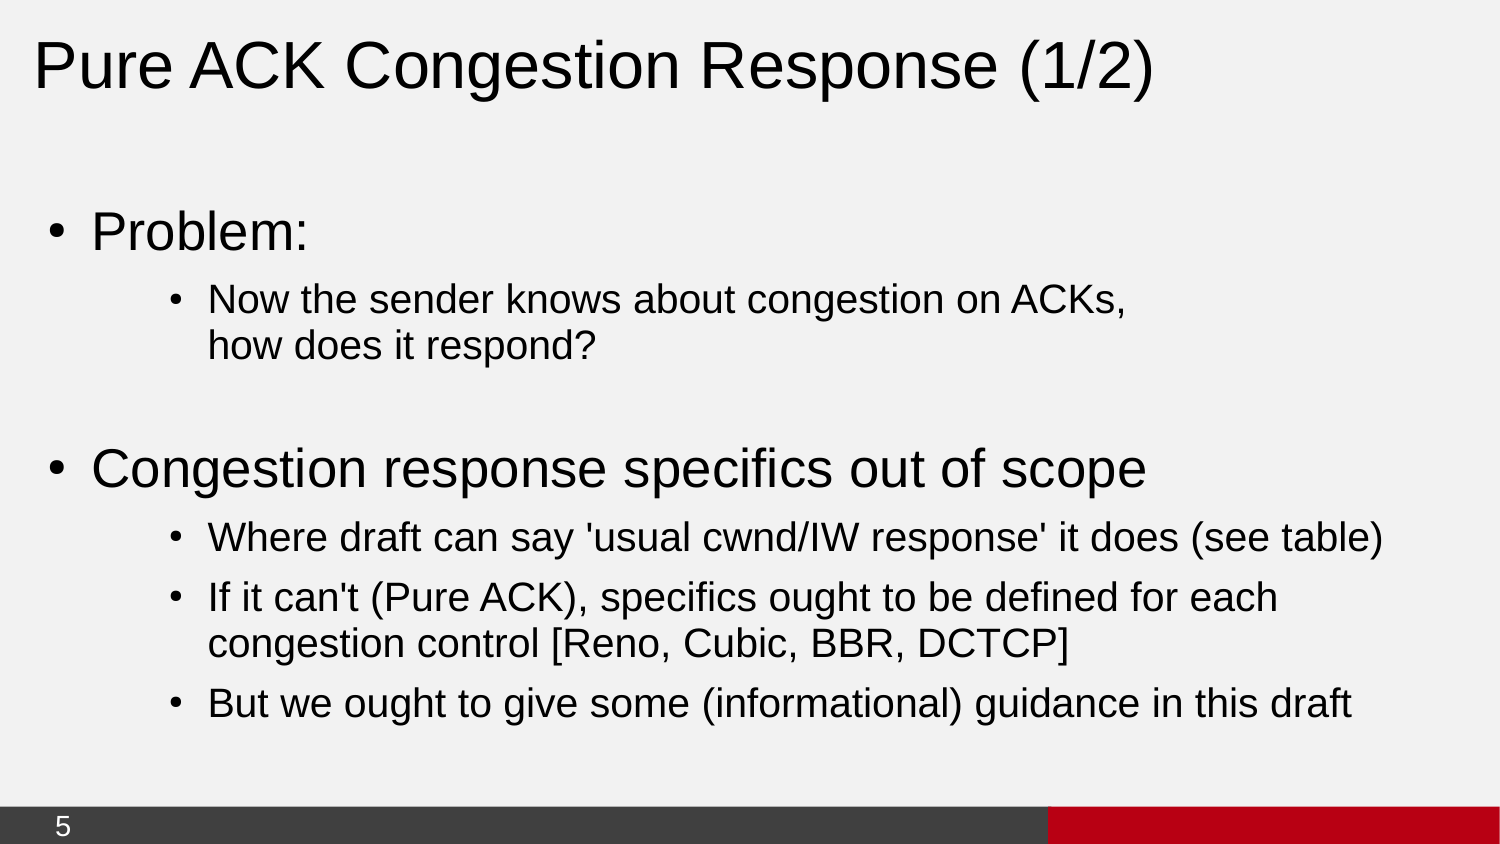

# Pure ACK Congestion Response (1/2)
Problem:
Now the sender knows about congestion on ACKs,
how does it respond?
Congestion response specifics out of scope
Where draft can say 'usual cwnd/IW response' it does (see table)
If it can't (Pure ACK), specifics ought to be defined for each congestion control [Reno, Cubic, BBR, DCTCP]
But we ought to give some (informational) guidance in this draft
5